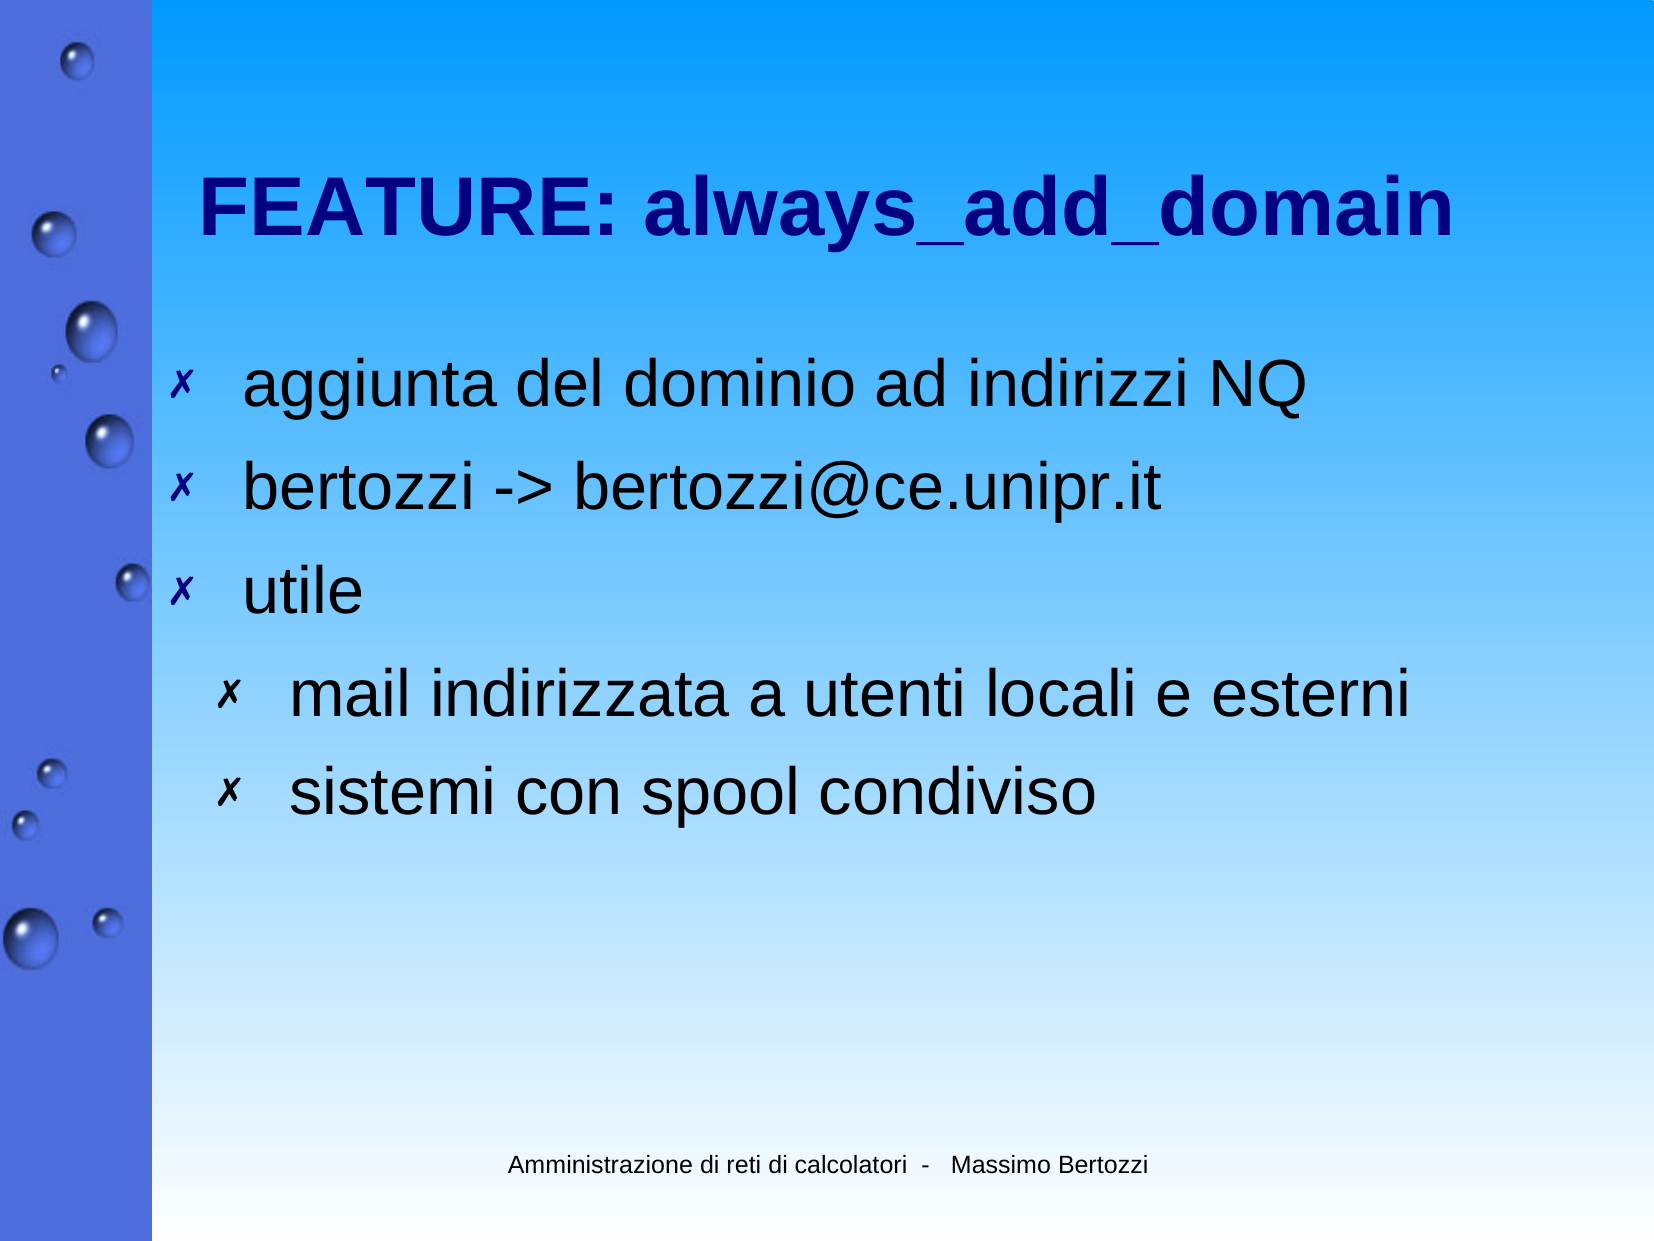

# FEATURE: always_add_domain
aggiunta del dominio ad indirizzi NQ
bertozzi -> bertozzi@ce.unipr.it
utile
mail indirizzata a utenti locali e esterni
sistemi con spool condiviso